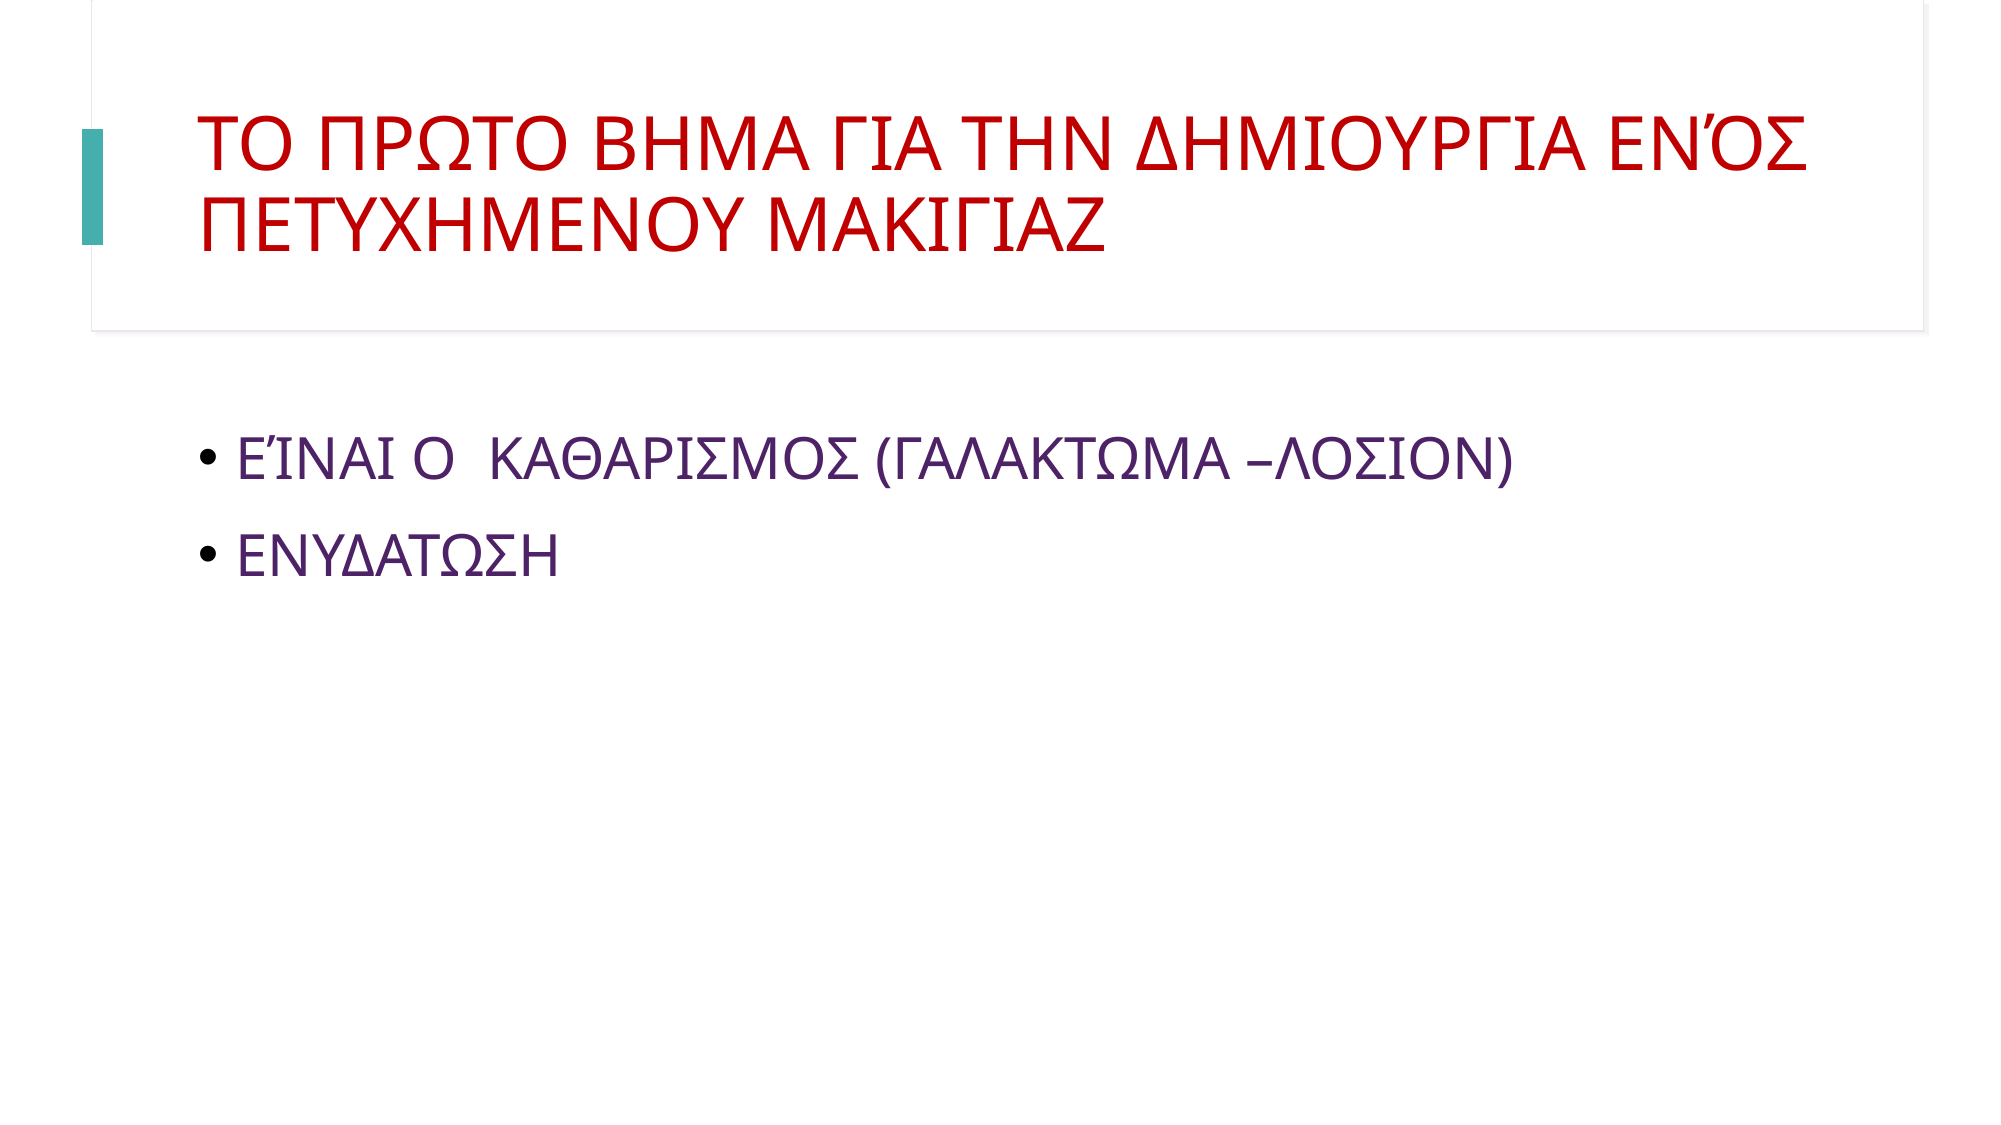

# ΤΟ ΠΡΩΤΟ ΒΗΜΑ ΓΙΑ ΤΗΝ ΔΗΜΙΟΥΡΓΙΑ ΕΝΌΣ ΠΕΤΥΧΗΜΕΝΟΥ ΜΑΚΙΓΙΑΖ
ΕΊΝΑΙ Ο ΚΑΘΑΡΙΣΜΟΣ (ΓΑΛΑΚΤΩΜΑ –ΛΟΣΙΟΝ)
ΕΝΥΔΑΤΩΣΗ